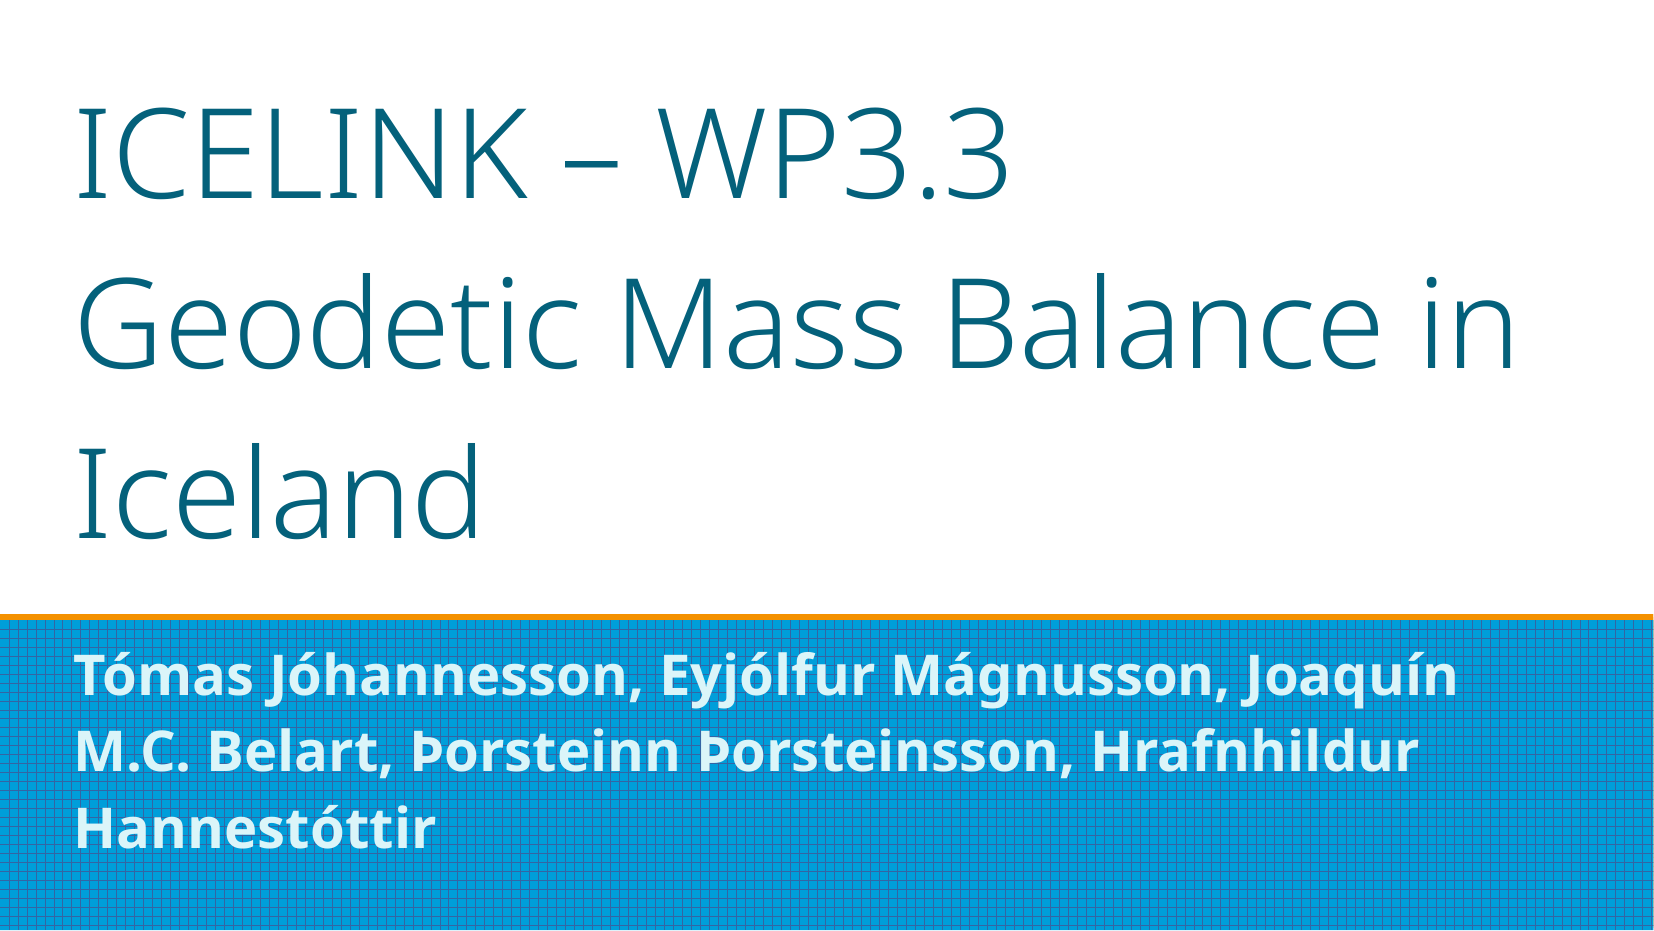

# ICELINK – WP3.3 Geodetic Mass Balance in Iceland
Tómas Jóhannesson, Eyjólfur Mágnusson, Joaquín M.C. Belart, Þorsteinn Þorsteinsson, Hrafnhildur Hannestóttir